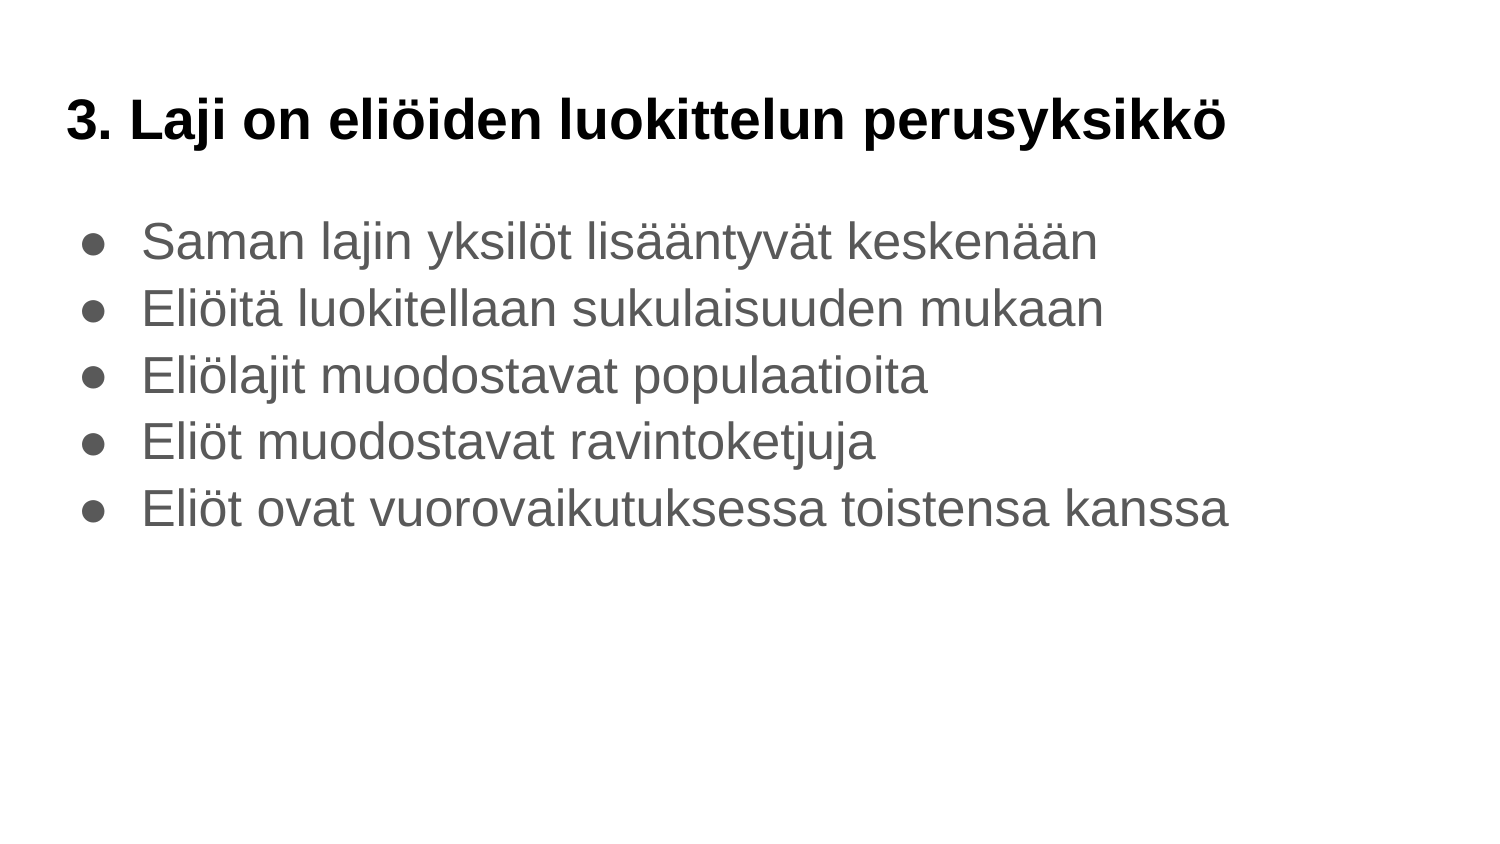

# 3. Laji on eliöiden luokittelun perusyksikkö
Saman lajin yksilöt lisääntyvät keskenään
Eliöitä luokitellaan sukulaisuuden mukaan
Eliölajit muodostavat populaatioita
Eliöt muodostavat ravintoketjuja
Eliöt ovat vuorovaikutuksessa toistensa kanssa